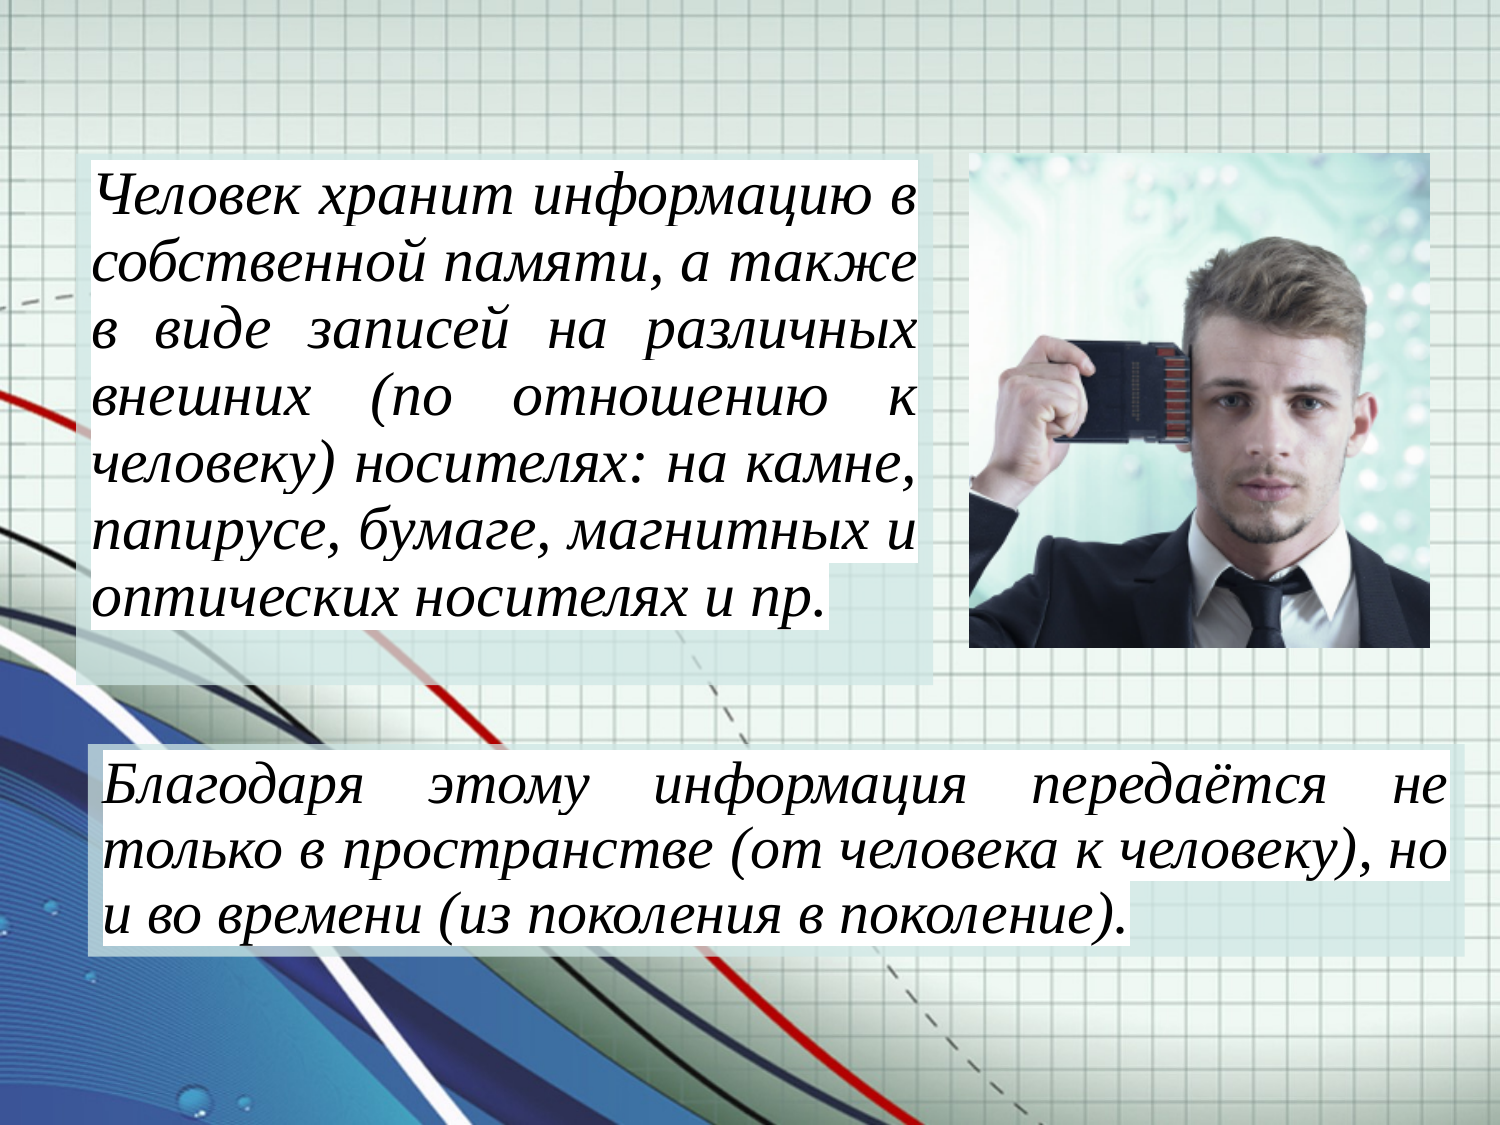

# Человек хранит информацию в собственной памяти, а также в виде записей на различных внешних (по отношению к человеку) носителях: на камне, папирусе, бумаге, магнитных и оптических носителях и пр.
Благодаря этому информация передаётся не только в пространстве (от человека к человеку), но и во времени (из поколения в поколение).